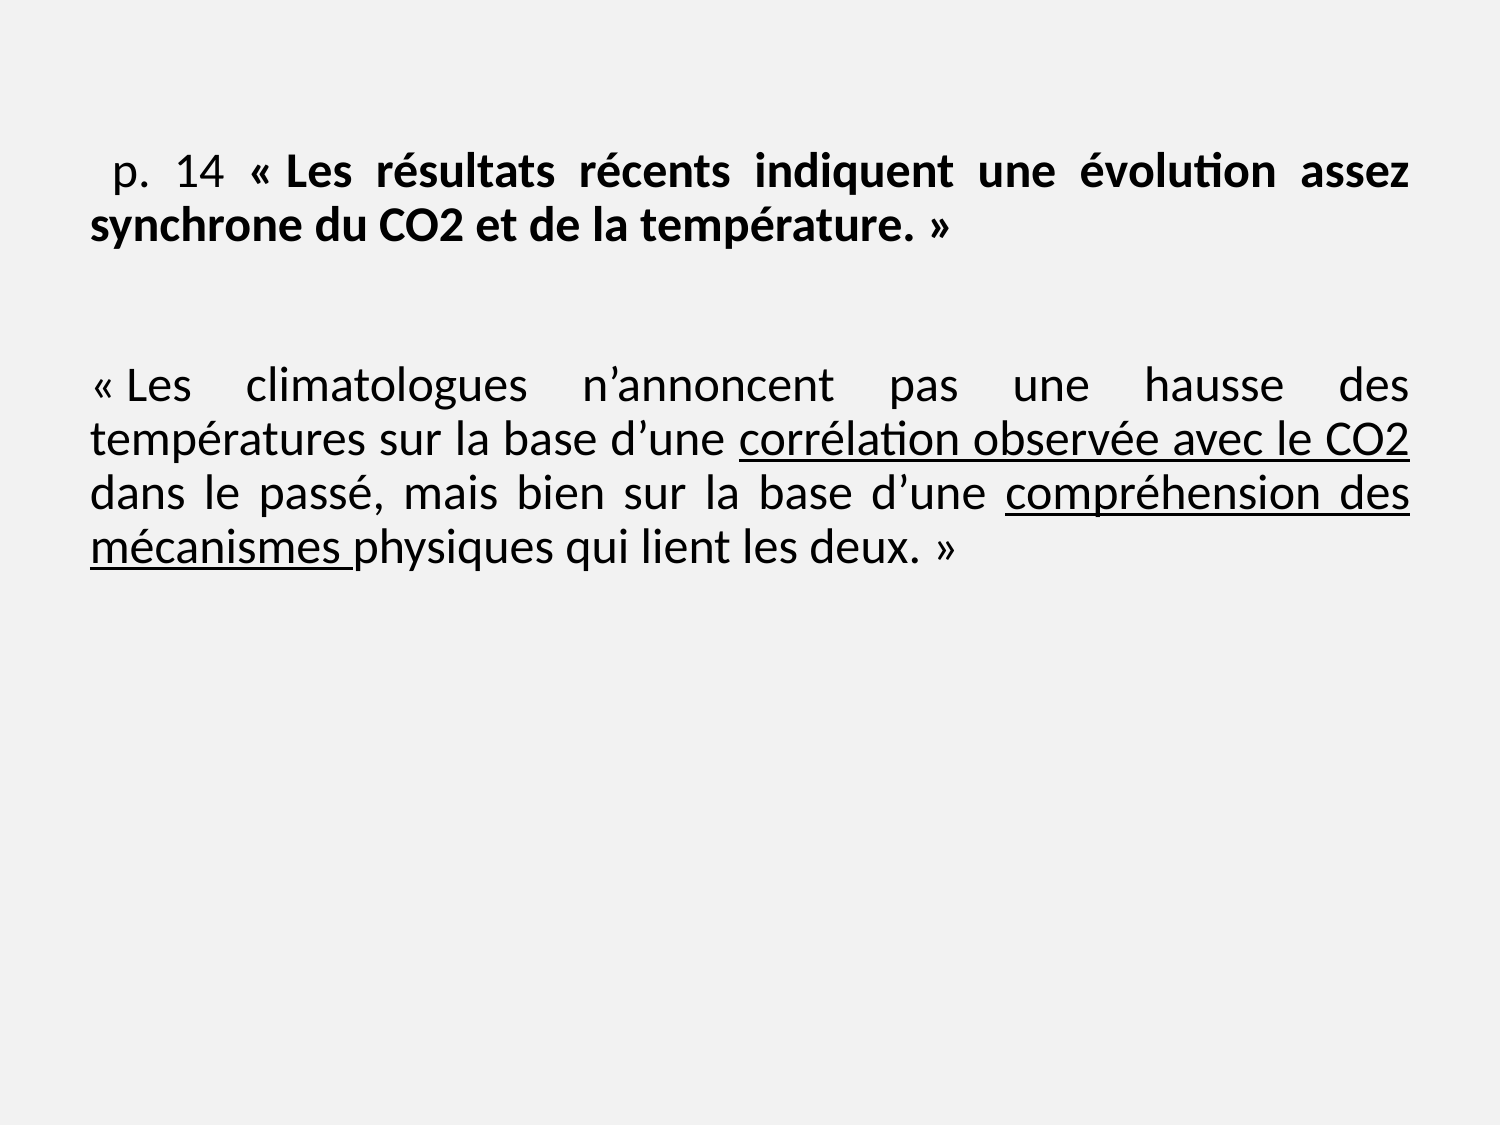

# p. 14 « Les résultats récents indiquent une évolution assez synchrone du CO2 et de la température. »
« Les climatologues n’annoncent pas une hausse des températures sur la base d’une corrélation observée avec le CO2 dans le passé, mais bien sur la base d’une compréhension des mécanismes physiques qui lient les deux. »